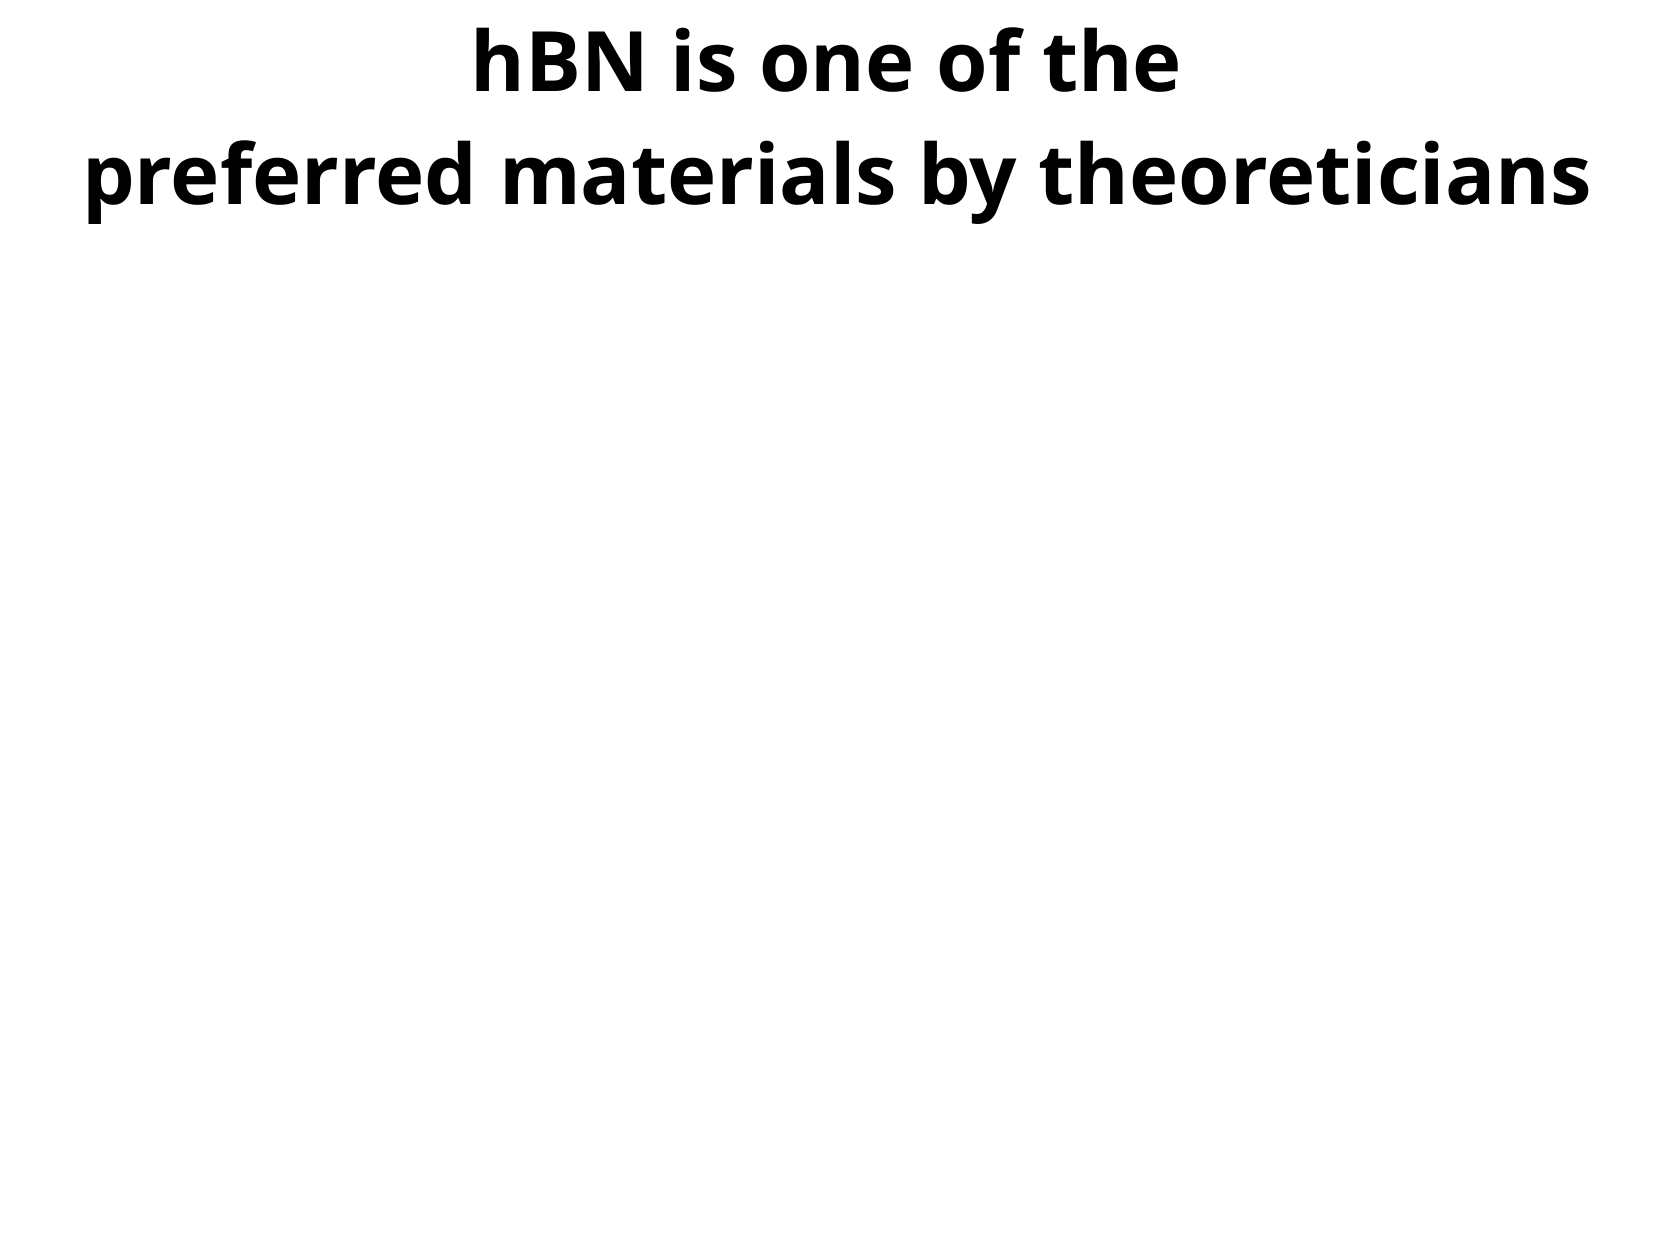

# hBN is one of the preferred materials by theoreticians